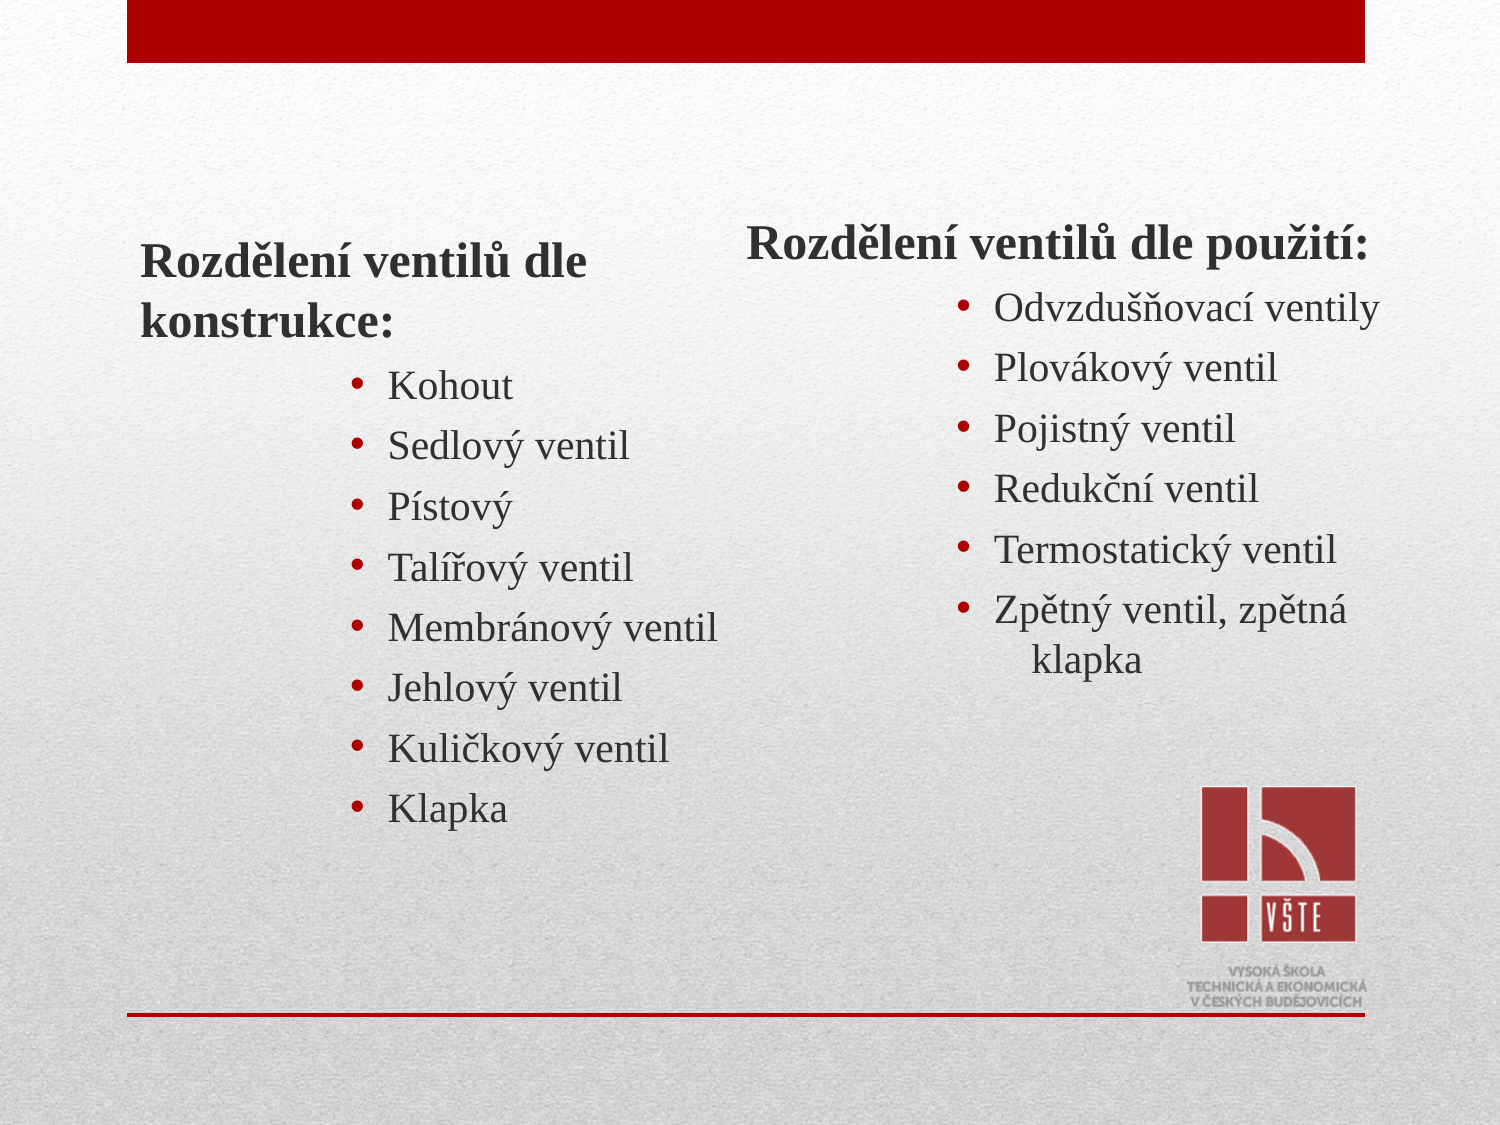

# Rozdělení ventilů dle konstrukce:
Kohout
Sedlový ventil
Pístový
Talířový ventil
Membránový ventil
Jehlový ventil
Kuličkový ventil
Klapka
Rozdělení ventilů dle použití:
Odvzdušňovací ventily
Plovákový ventil
Pojistný ventil
Redukční ventil
Termostatický ventil
Zpětný ventil, zpětná klapka